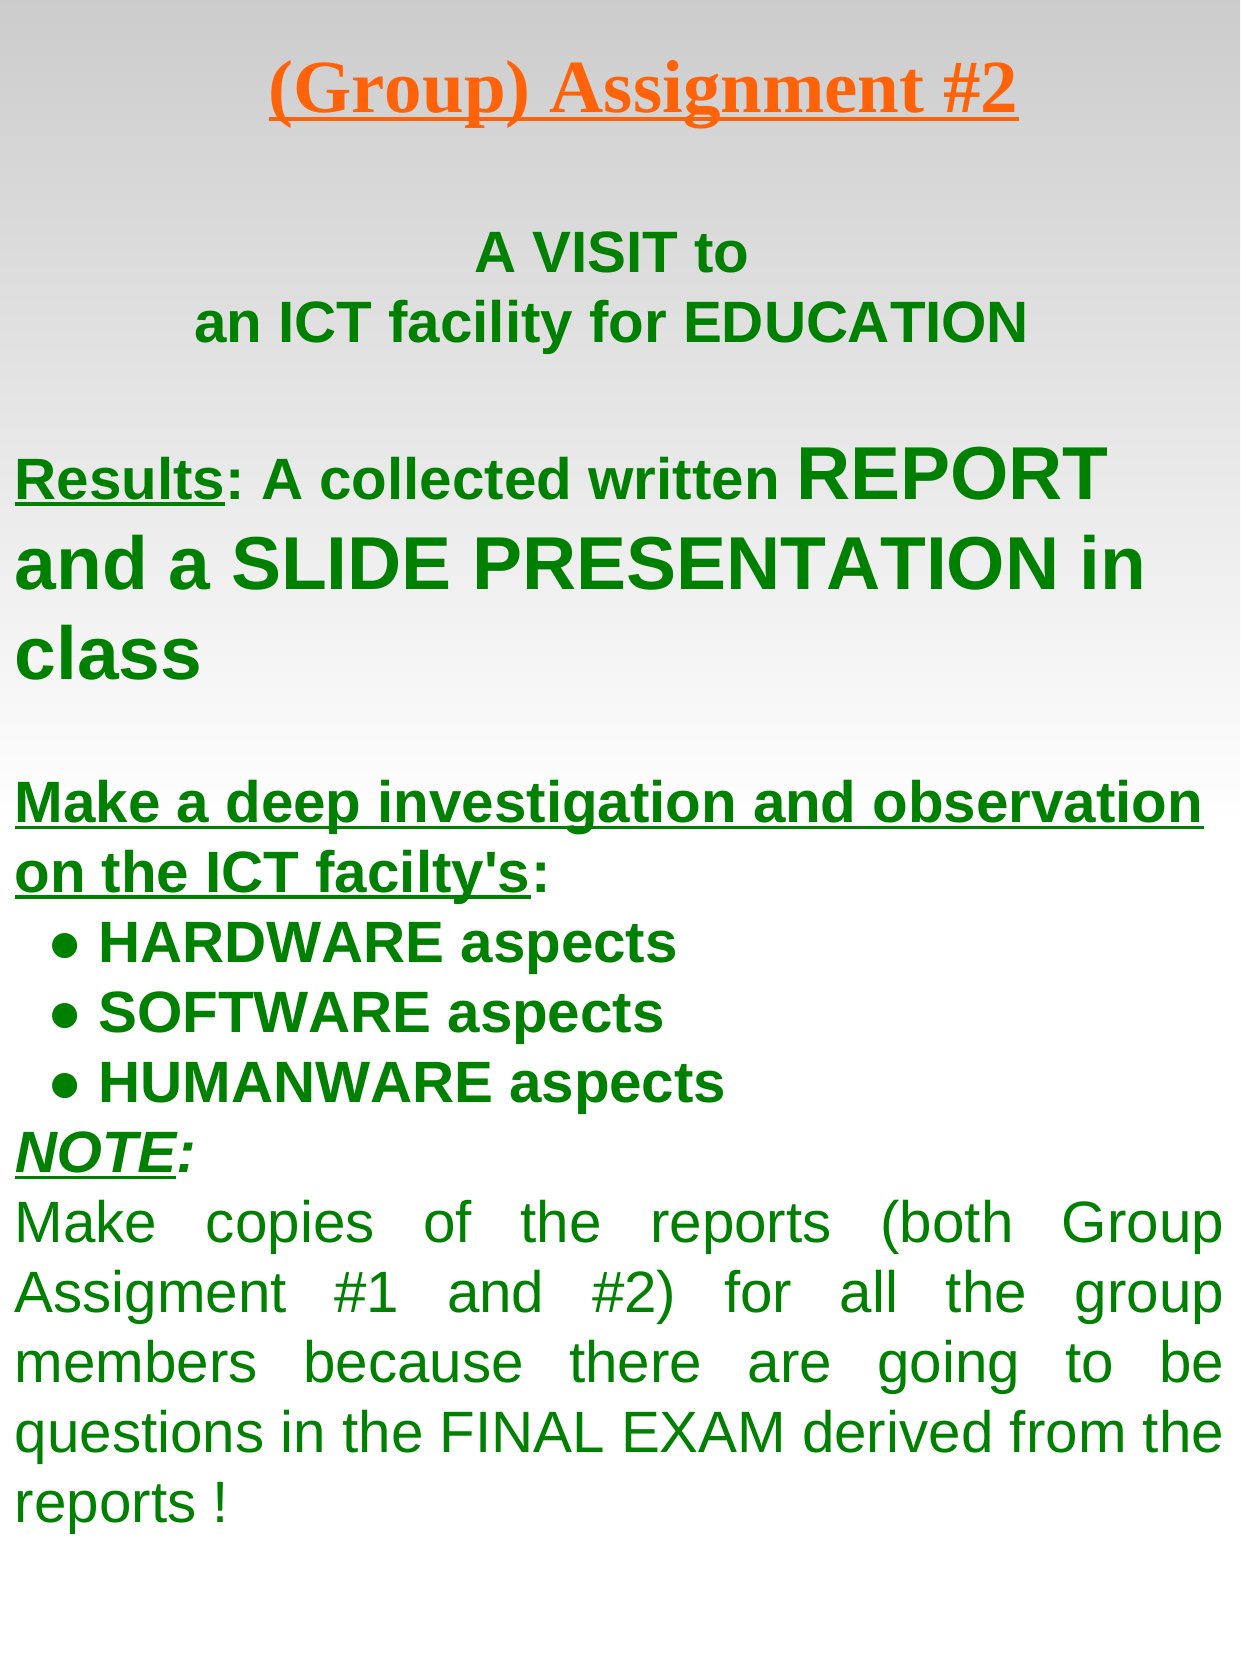

(Group) Assignment #2
A VISIT to
an ICT facility for EDUCATION
Results: A collected written REPORT and a SLIDE PRESENTATION in class
Make a deep investigation and observation on the ICT facilty's:
 ● HARDWARE aspects
 ● SOFTWARE aspects
 ● HUMANWARE aspects
NOTE:
Make copies of the reports (both Group Assigment #1 and #2) for all the group members because there are going to be questions in the FINAL EXAM derived from the reports !